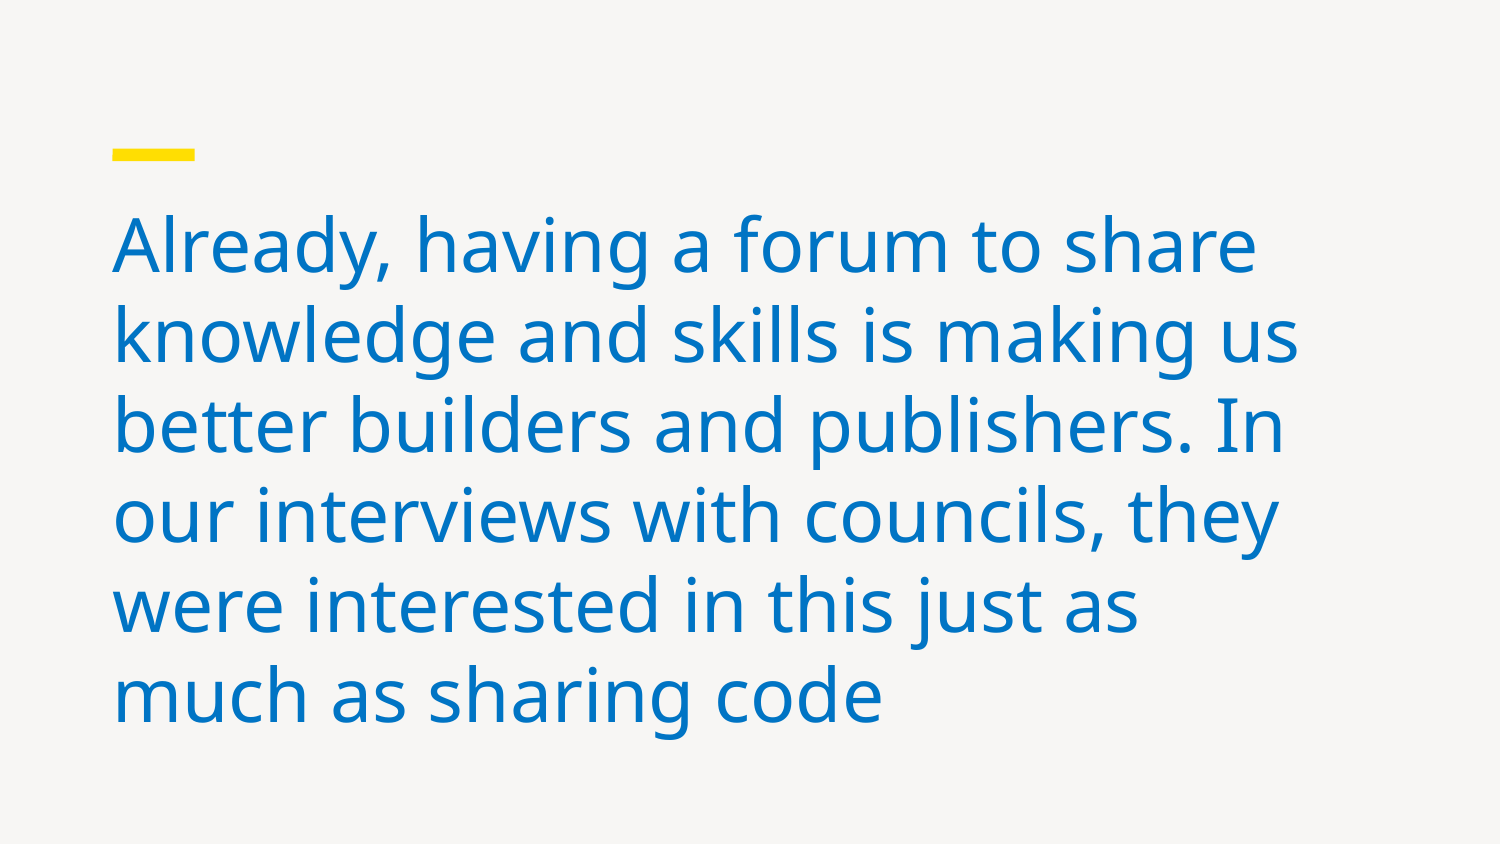

# Already, having a forum to share knowledge and skills is making us better builders and publishers. In our interviews with councils, they were interested in this just as much as sharing code